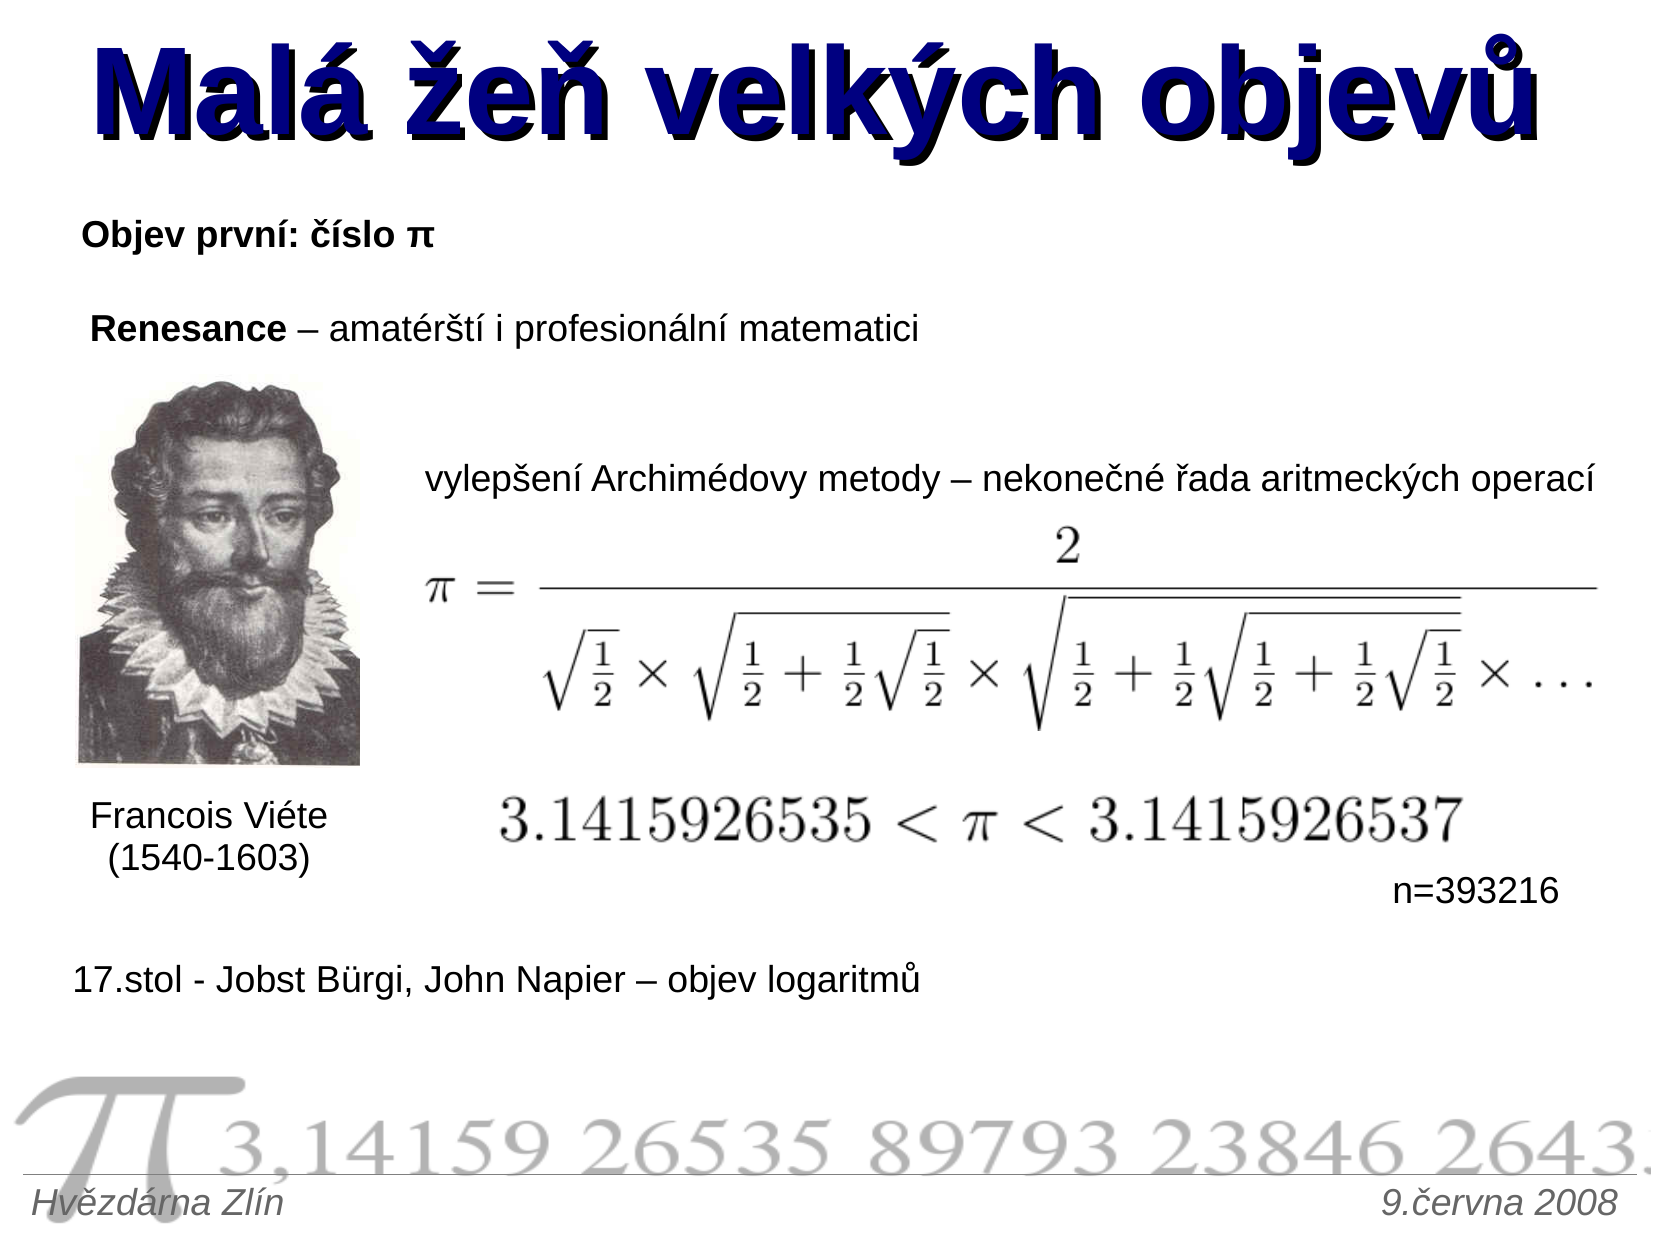

Malá žeň velkých objevů
Objev první: číslo π
Renesance – amatérští i profesionální matematici
vylepšení Archimédovy metody – nekonečné řada aritmeckých operací
Francois Viéte
(1540-1603)
n=393216
17.stol - Jobst Bürgi, John Napier – objev logaritmů
Hvězdárna Zlín															9.června 2008